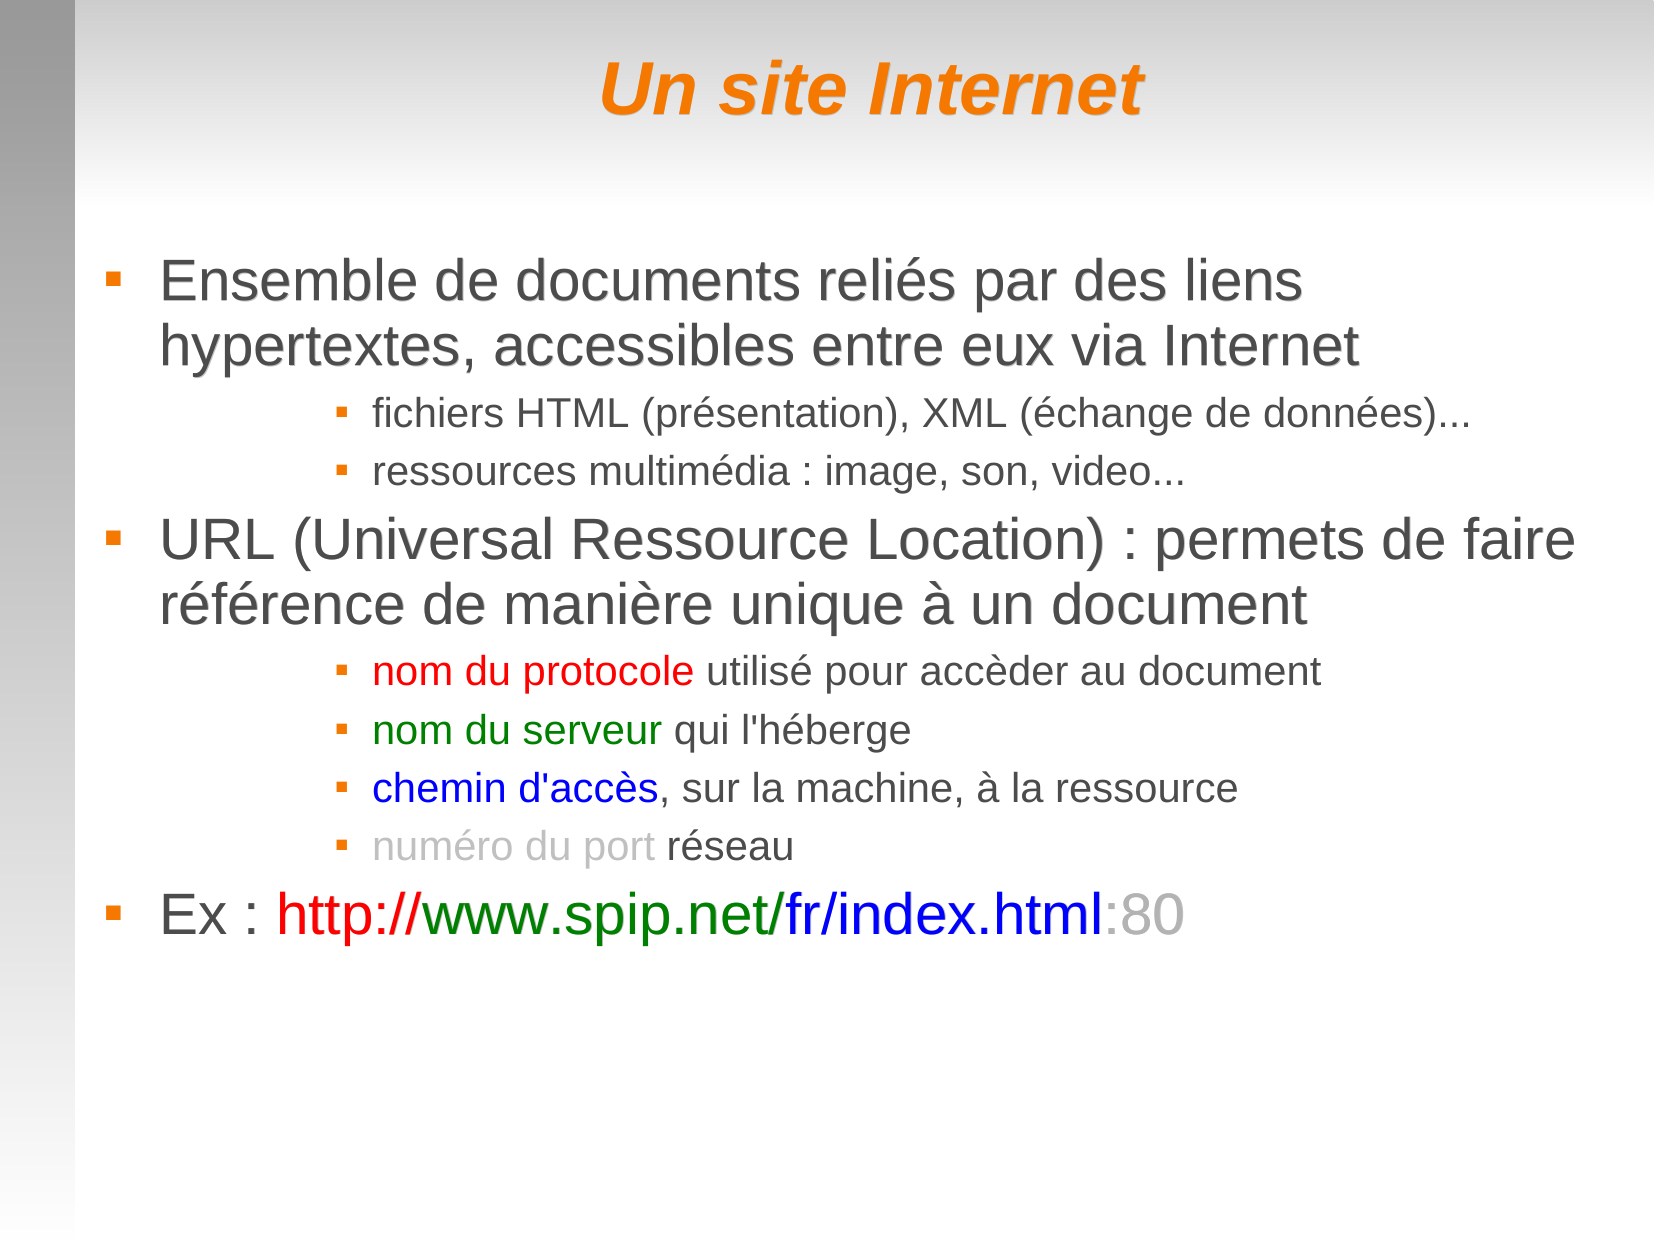

# Un site Internet
Ensemble de documents reliés par des liens hypertextes, accessibles entre eux via Internet
fichiers HTML (présentation), XML (échange de données)...
ressources multimédia : image, son, video...
URL (Universal Ressource Location) : permets de faire référence de manière unique à un document
nom du protocole utilisé pour accèder au document
nom du serveur qui l'héberge
chemin d'accès, sur la machine, à la ressource
numéro du port réseau
Ex : http://www.spip.net/fr/index.html:80